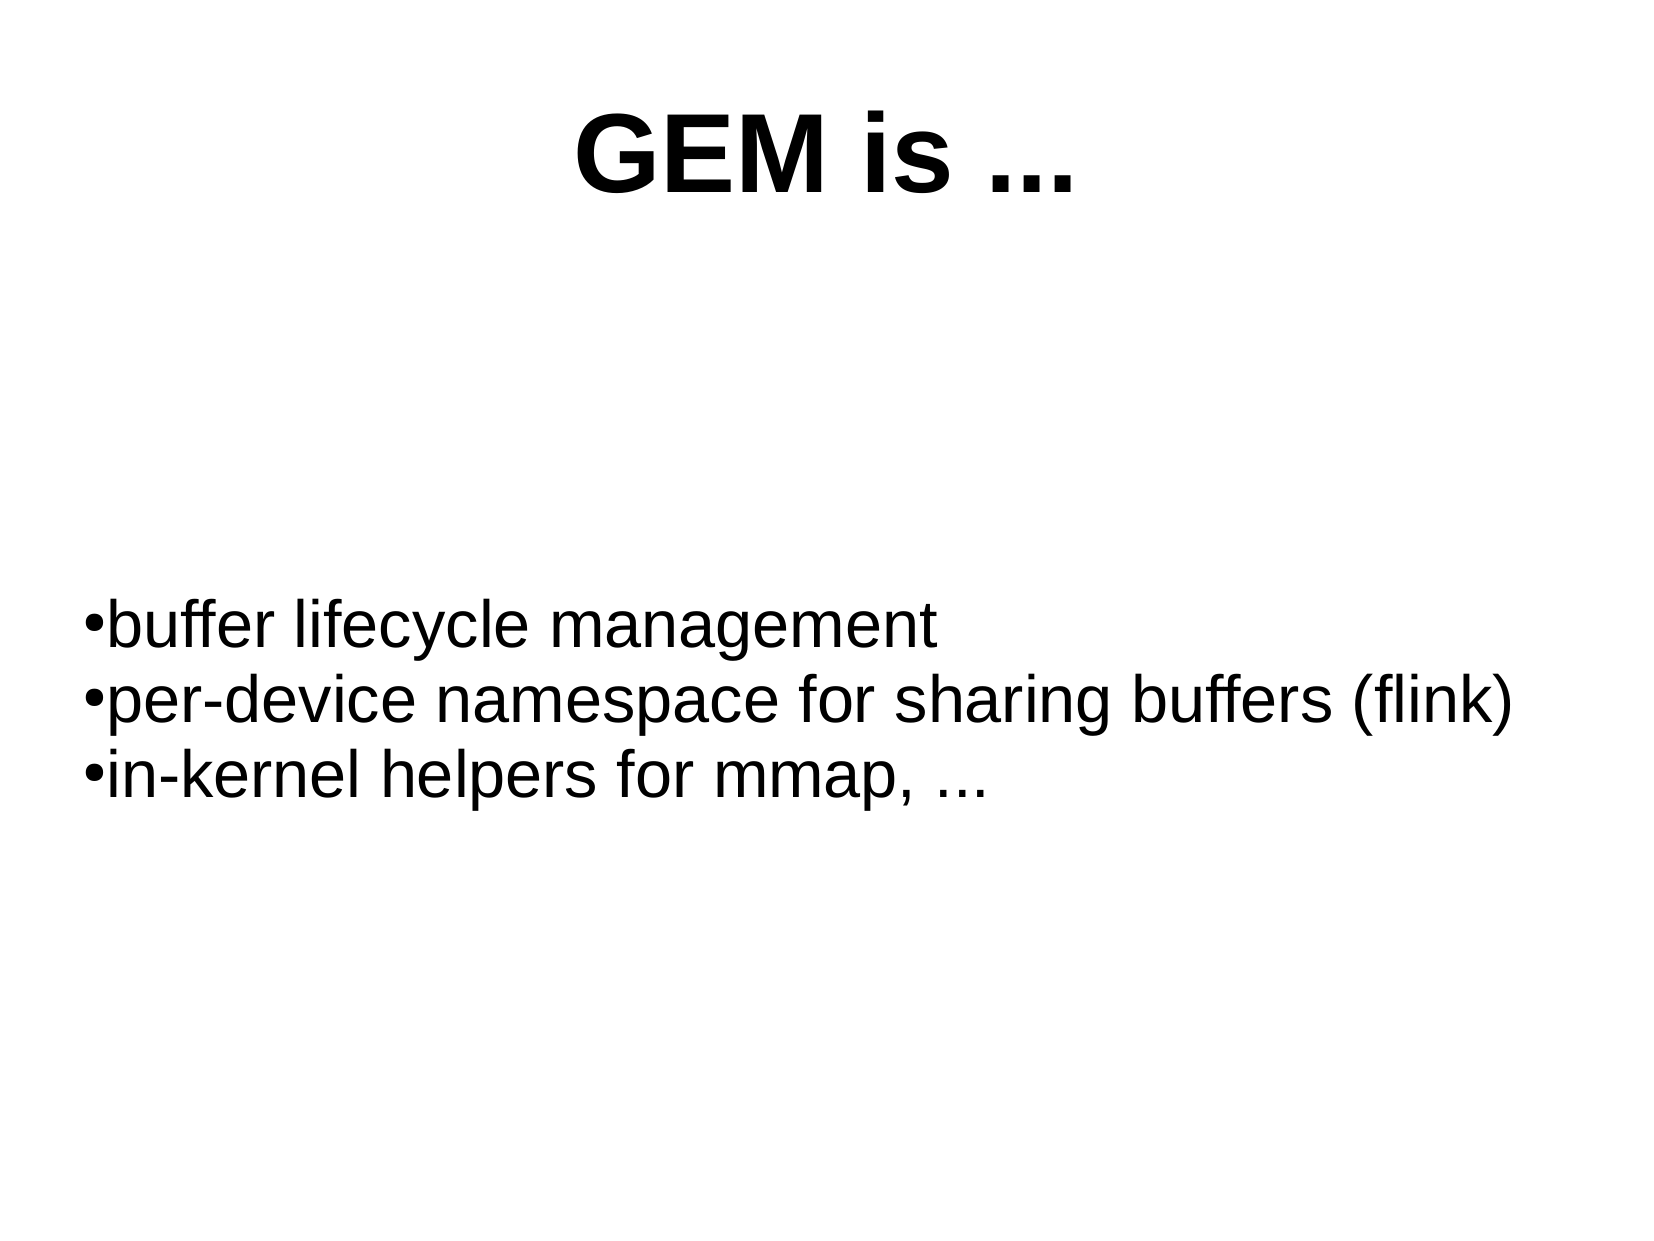

# GEM is ...
buffer lifecycle management
per-device namespace for sharing buffers (flink)
in-kernel helpers for mmap, ...